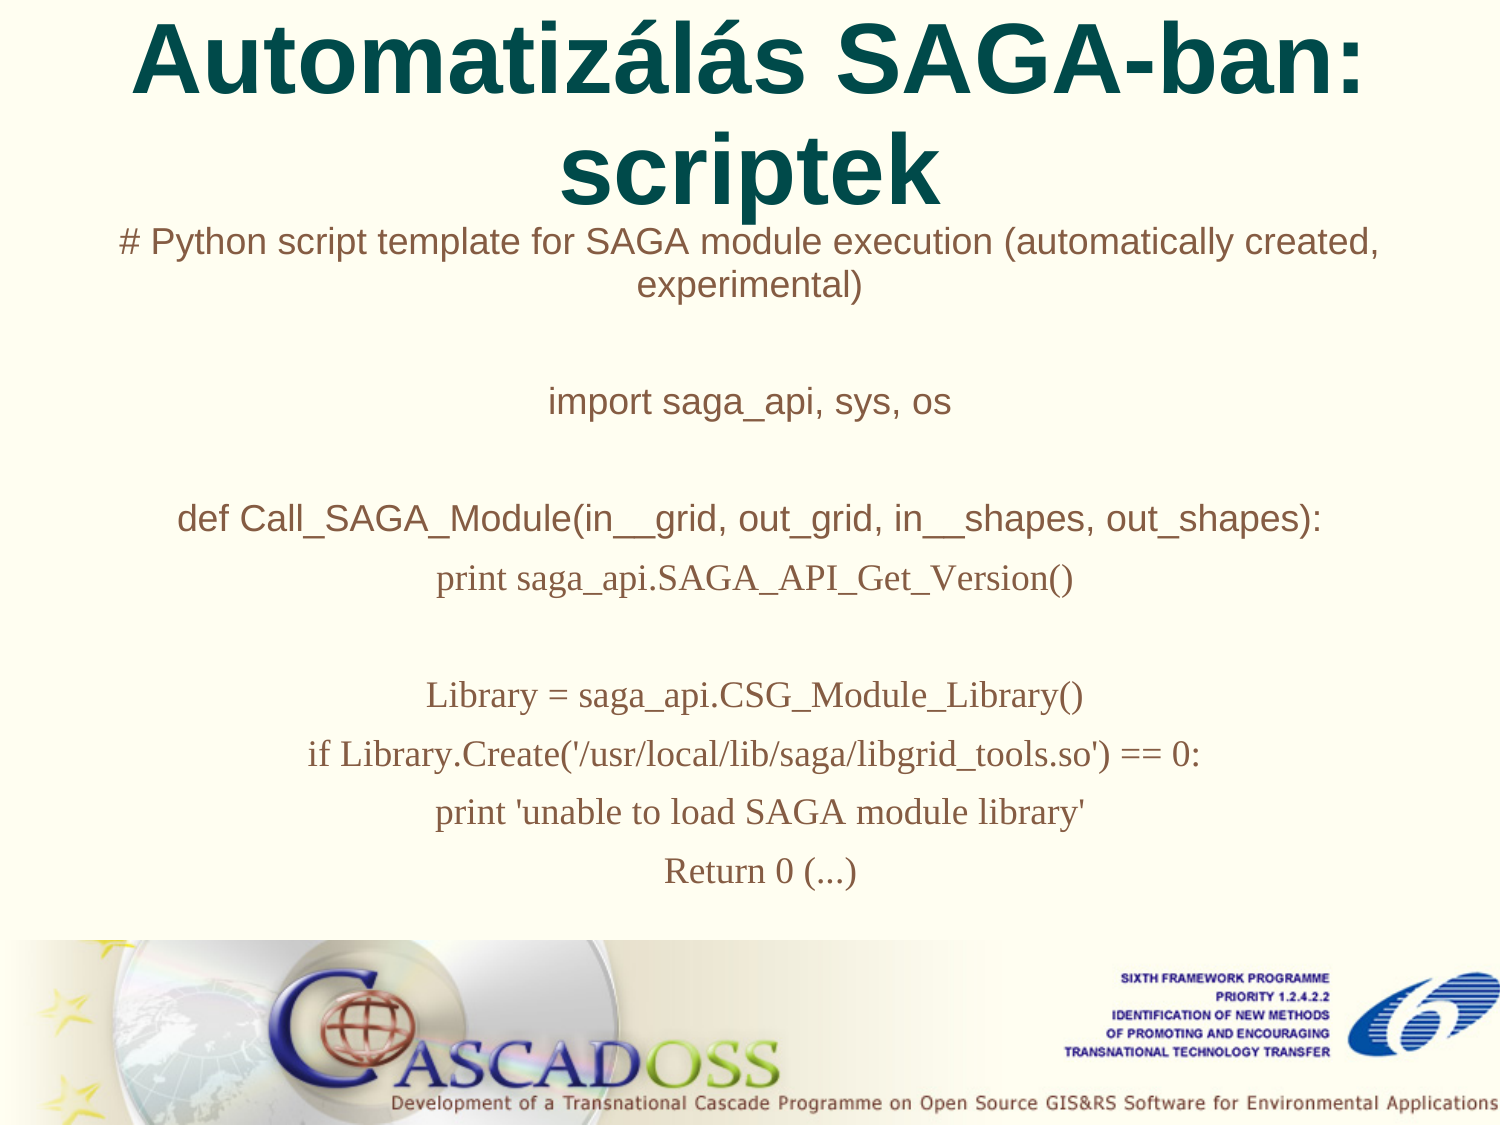

# Automatizálás SAGA-ban: scriptek
# Python script template for SAGA module execution (automatically created, experimental)
import saga_api, sys, os
def Call_SAGA_Module(in__grid, out_grid, in__shapes, out_shapes):
 print saga_api.SAGA_API_Get_Version()
 Library = saga_api.CSG_Module_Library()
 if Library.Create('/usr/local/lib/saga/libgrid_tools.so') == 0:
 print 'unable to load SAGA module library'
 Return 0 (...)